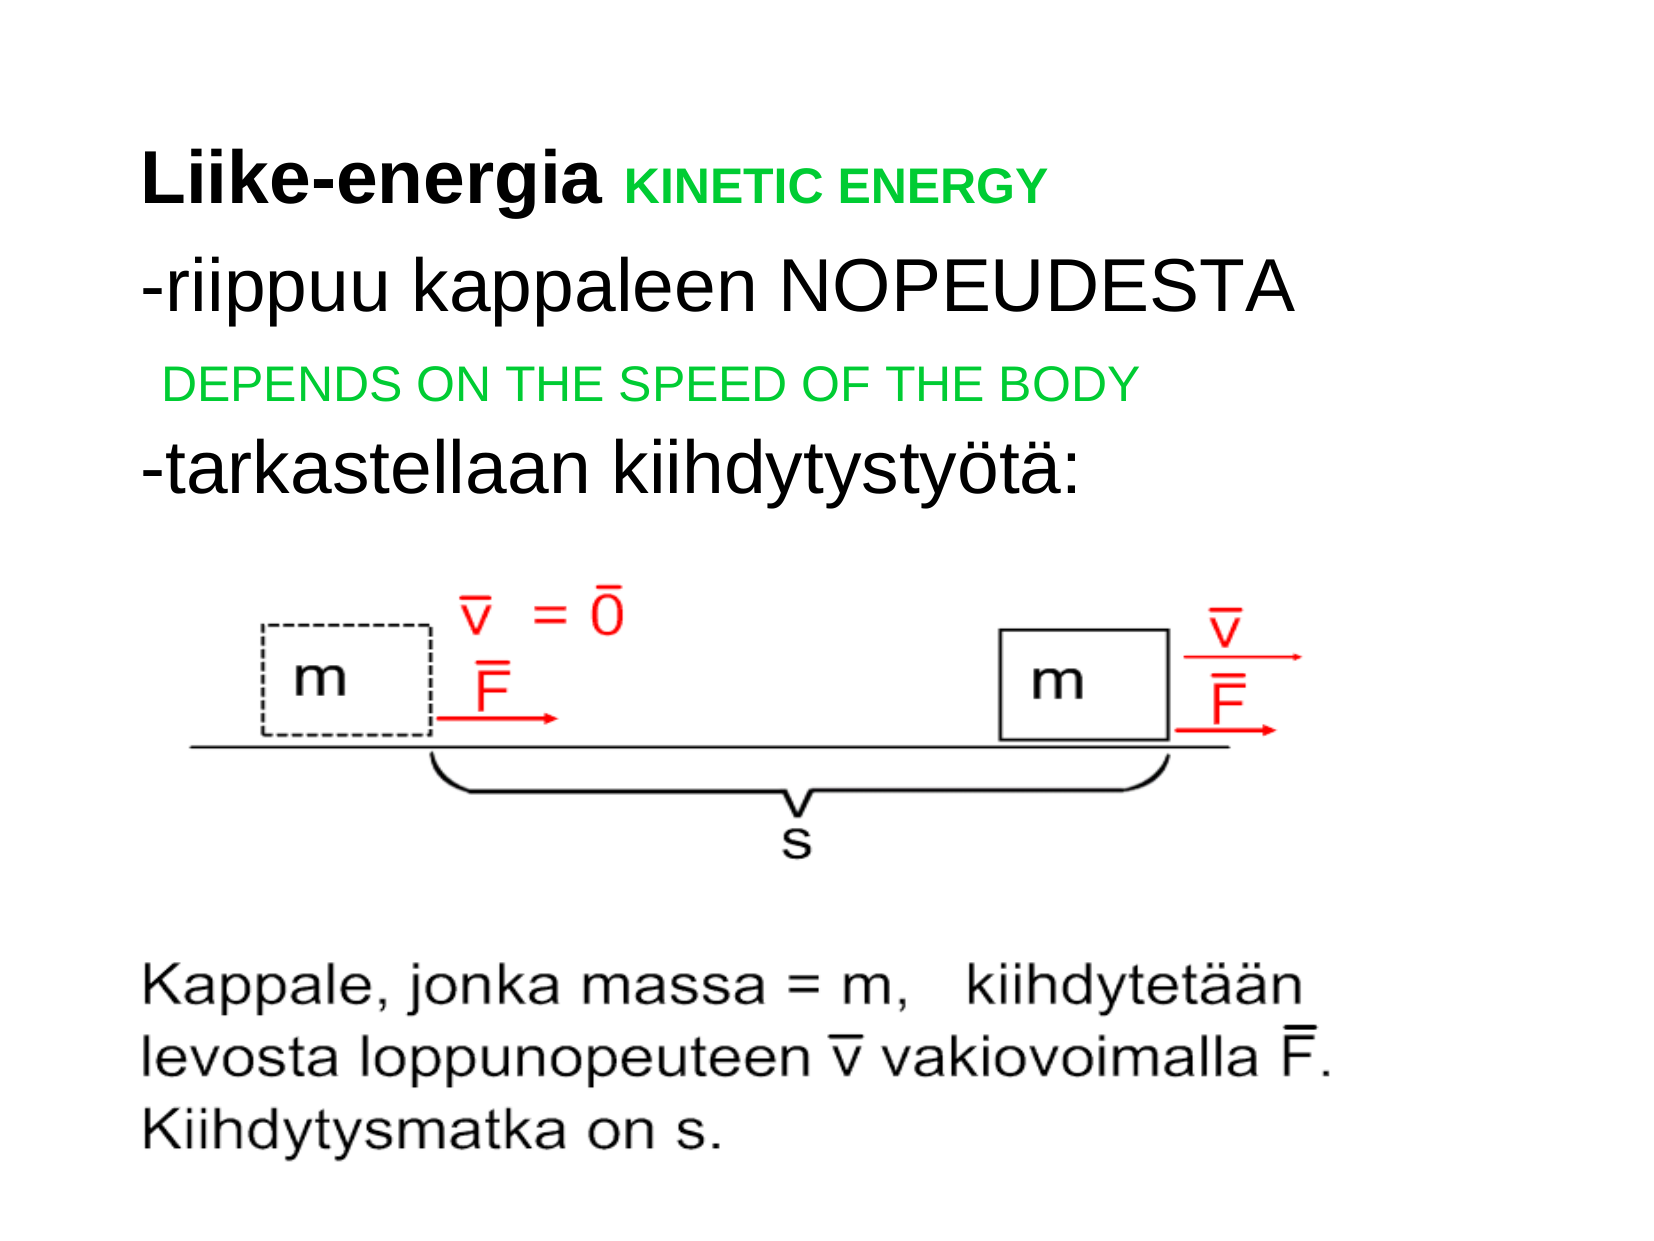

Liike-energia KINETIC ENERGY
-riippuu kappaleen NOPEUDESTA DEPENDS ON THE SPEED OF THE BODY
-tarkastellaan kiihdytystyötä: